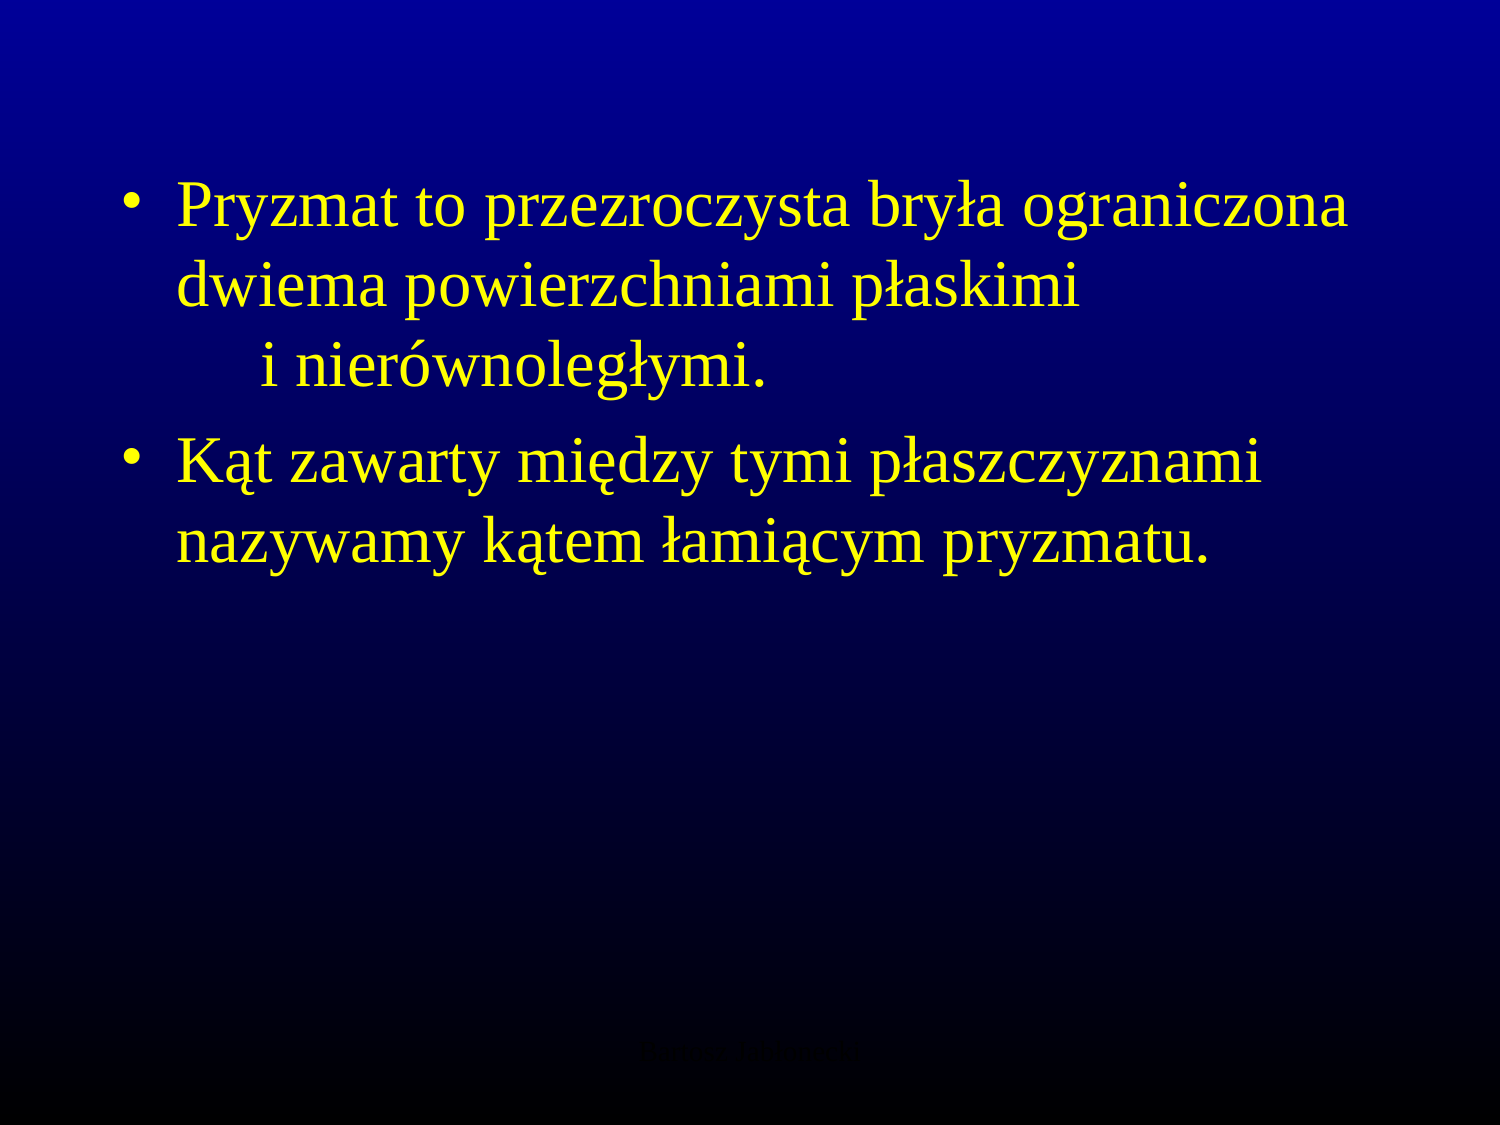

Pryzmat to przezroczysta bryła ograniczona dwiema powierzchniami płaskimi i nierównoległymi.
Kąt zawarty między tymi płaszczyznami nazywamy kątem łamiącym pryzmatu.
Bartosz Jabłonecki